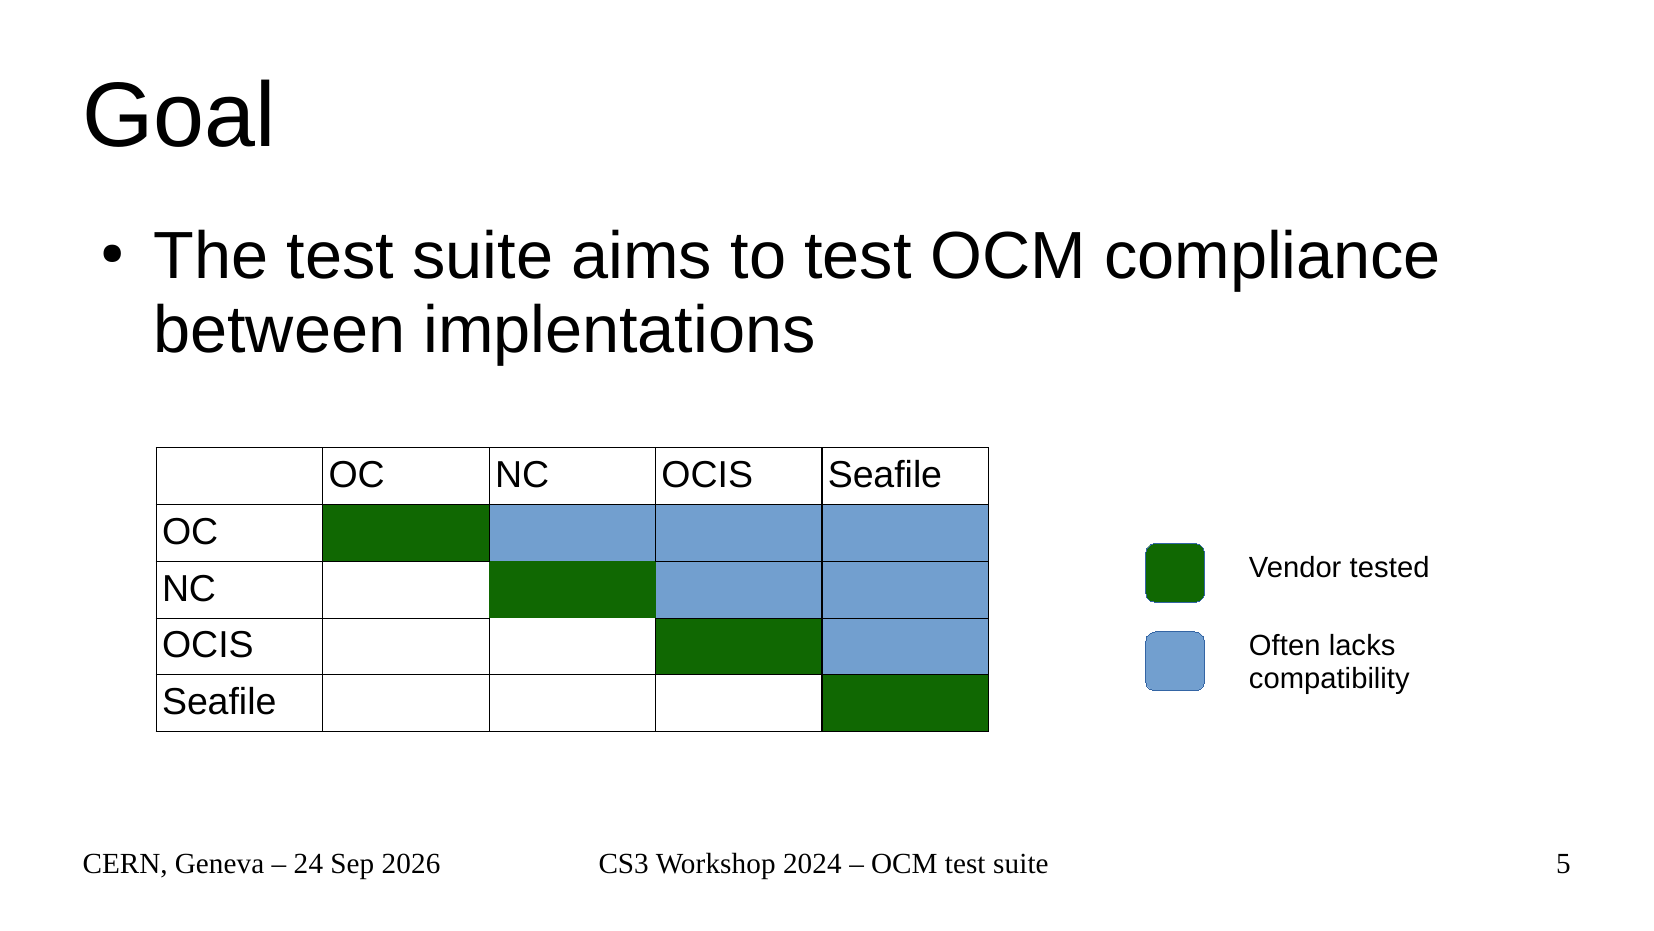

# Goal
The test suite aims to test OCM compliance between implentations
| | OC | NC | OCIS | Seafile |
| --- | --- | --- | --- | --- |
| OC | | | | |
| NC | | | | |
| OCIS | | | | |
| Seafile | | | | |
Vendor tested
Often lacks compatibility
5